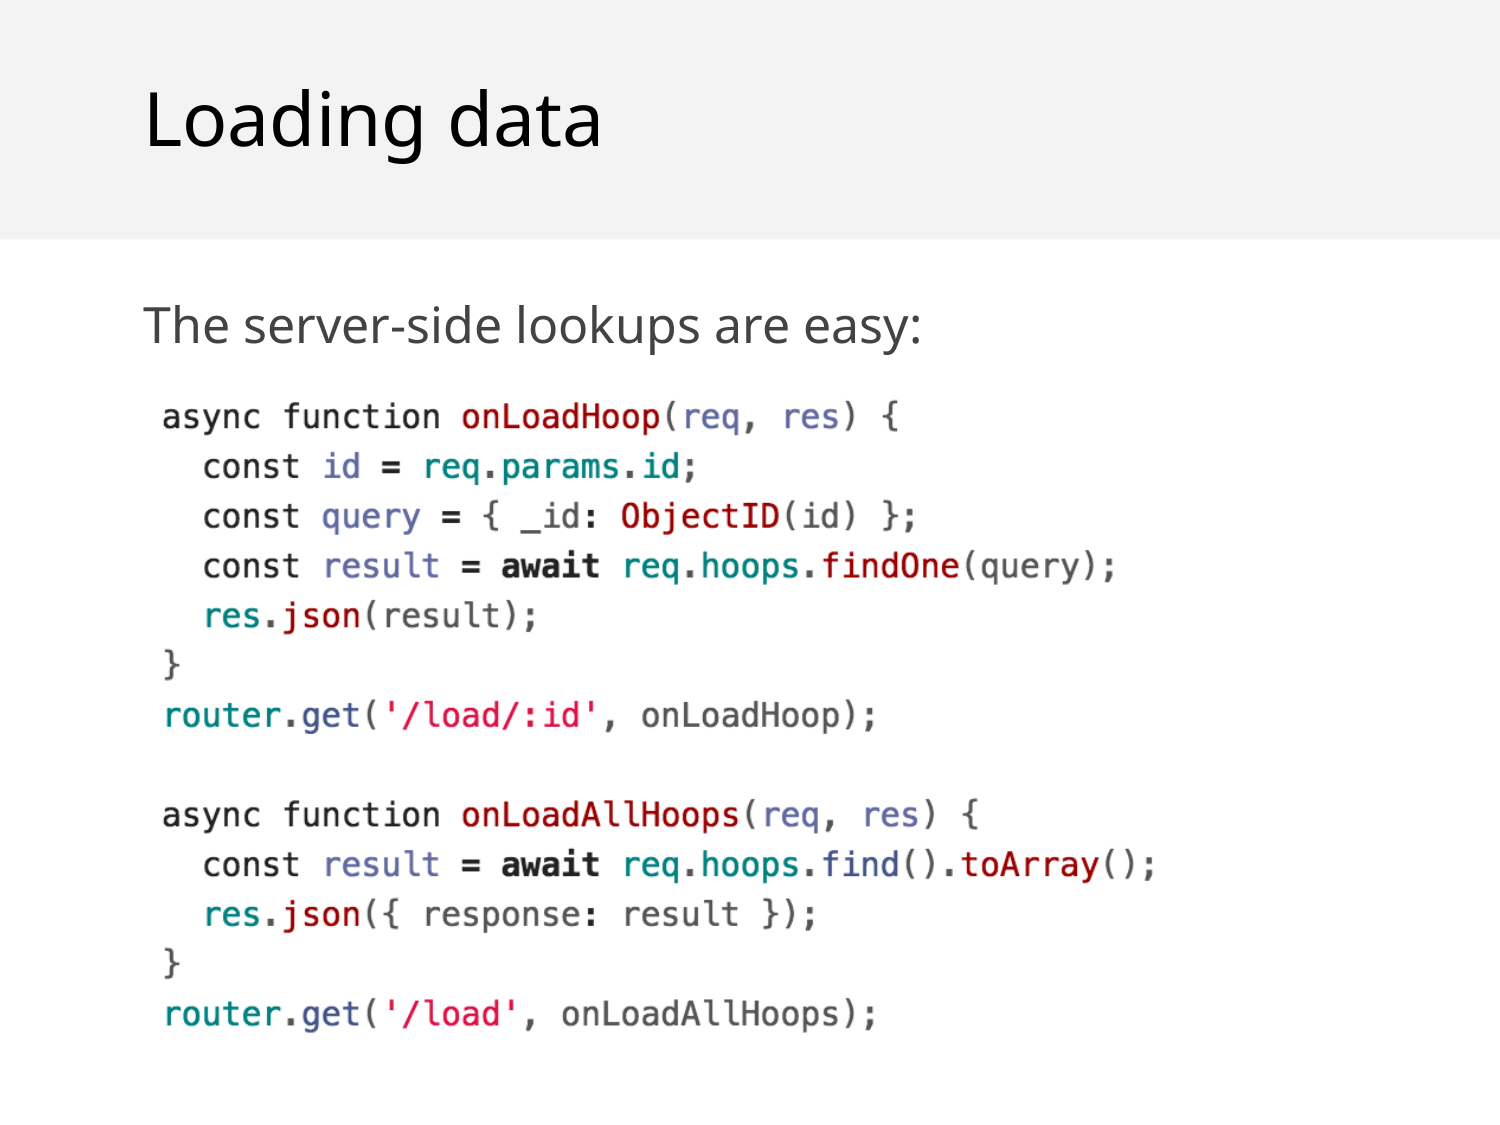

# Loading data
The server-side lookups are easy: